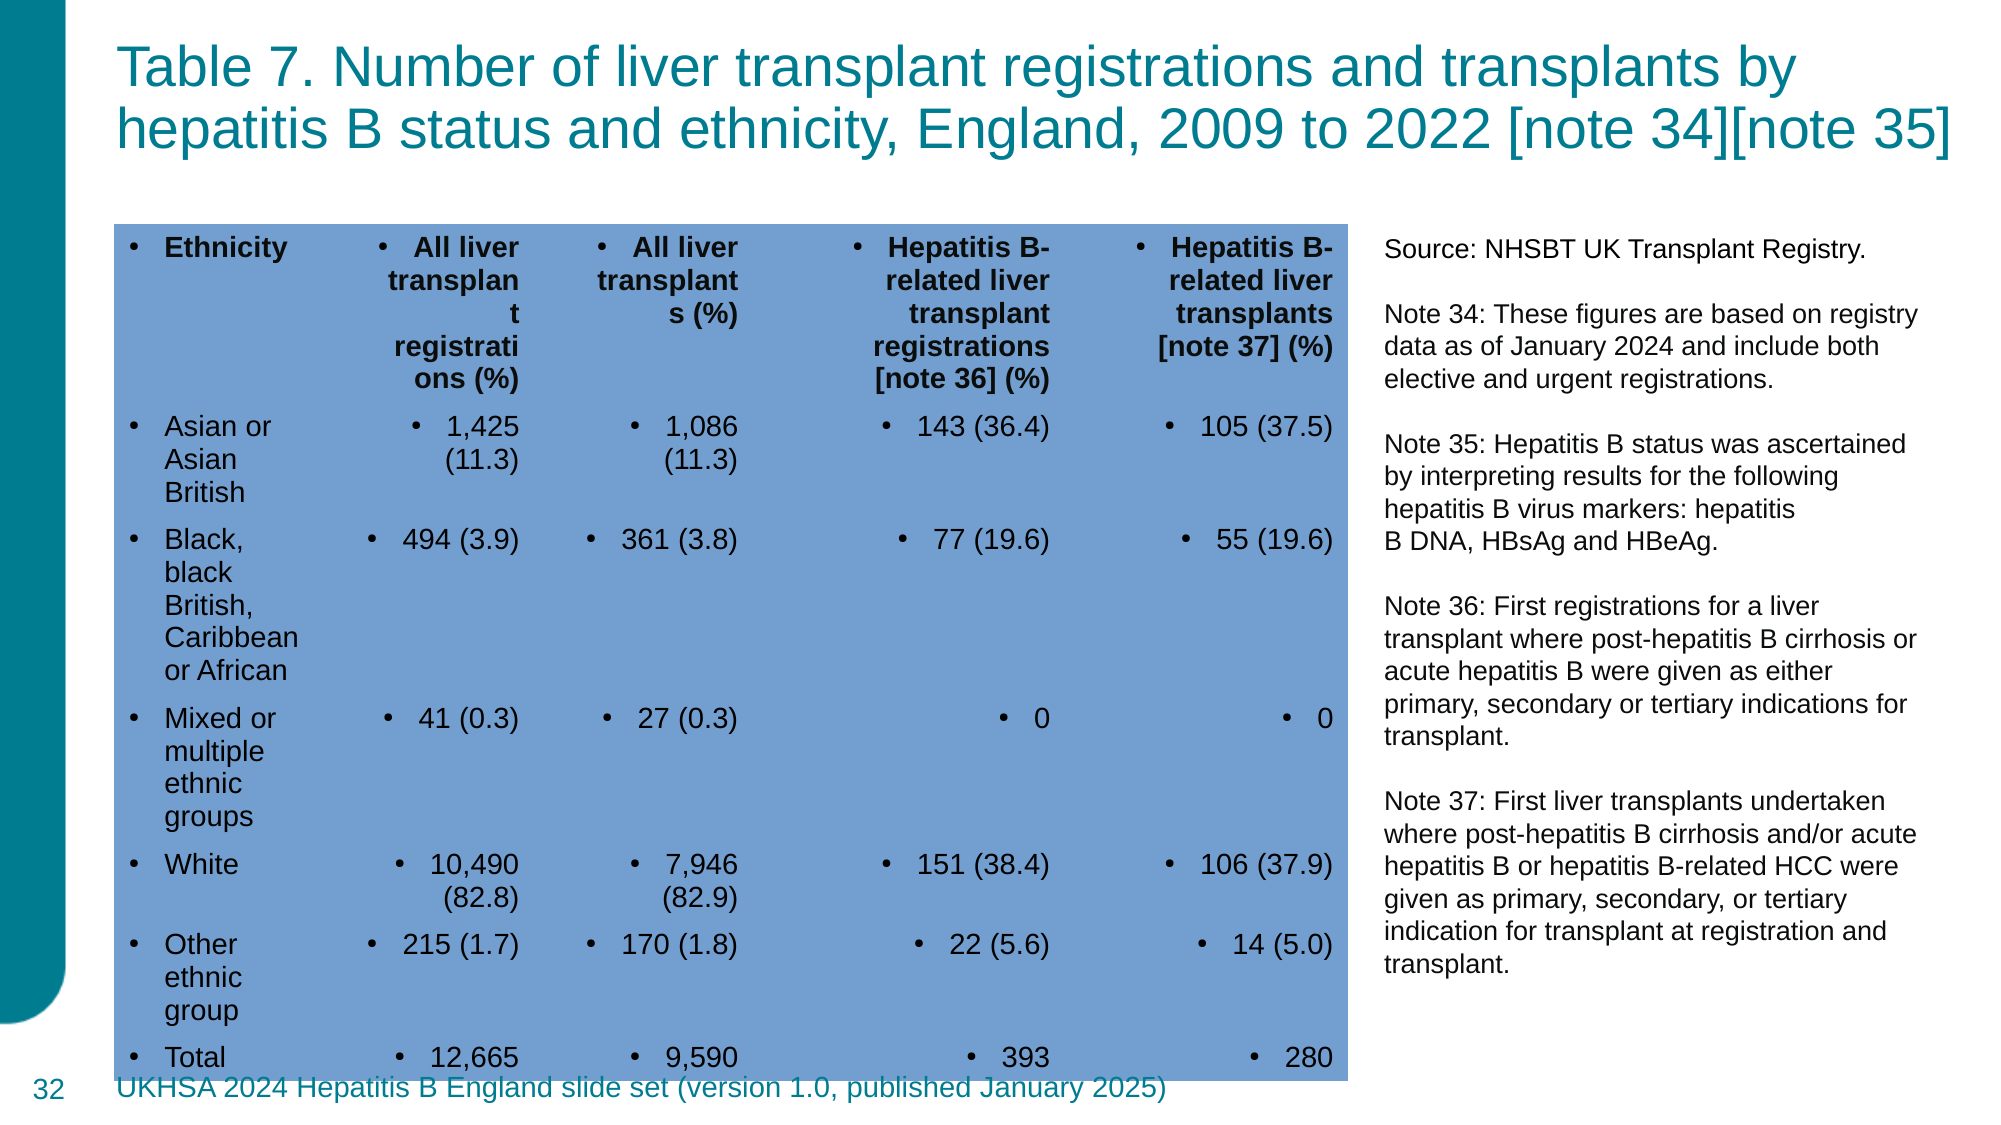

# Table 7. Number of liver transplant registrations and transplants by hepatitis B status and ethnicity, England, 2009 to 2022 [note 34][note 35]
| Ethnicity | All liver transplant registrations (%) | All liver transplants (%) | Hepatitis B-related liver transplant registrations [note 36] (%) | Hepatitis B-related liver transplants [note 37] (%) |
| --- | --- | --- | --- | --- |
| Asian or Asian British | 1,425 (11.3) | 1,086 (11.3) | 143 (36.4) | 105 (37.5) |
| Black, black British, Caribbean or African | 494 (3.9) | 361 (3.8) | 77 (19.6) | 55 (19.6) |
| Mixed or multiple ethnic groups | 41 (0.3) | 27 (0.3) | 0 | 0 |
| White | 10,490 (82.8) | 7,946 (82.9) | 151 (38.4) | 106 (37.9) |
| Other ethnic group | 215 (1.7) | 170 (1.8) | 22 (5.6) | 14 (5.0) |
| Total | 12,665 | 9,590 | 393 | 280 |
Source: NHSBT UK Transplant Registry.
Note 34: These figures are based on registry data as of January 2024 and include both elective and urgent registrations.
Note 35: Hepatitis B status was ascertained by interpreting results for the following hepatitis B virus markers: hepatitis B DNA, HBsAg and HBeAg.
Note 36: First registrations for a liver transplant where post-hepatitis B cirrhosis or acute hepatitis B were given as either primary, secondary or tertiary indications for transplant.
Note 37: First liver transplants undertaken where post-hepatitis B cirrhosis and/or acute hepatitis B or hepatitis B-related HCC were given as primary, secondary, or tertiary indication for transplant at registration and transplant.
UKHSA 2024 Hepatitis B England slide set (version 1.0, published January 2025)